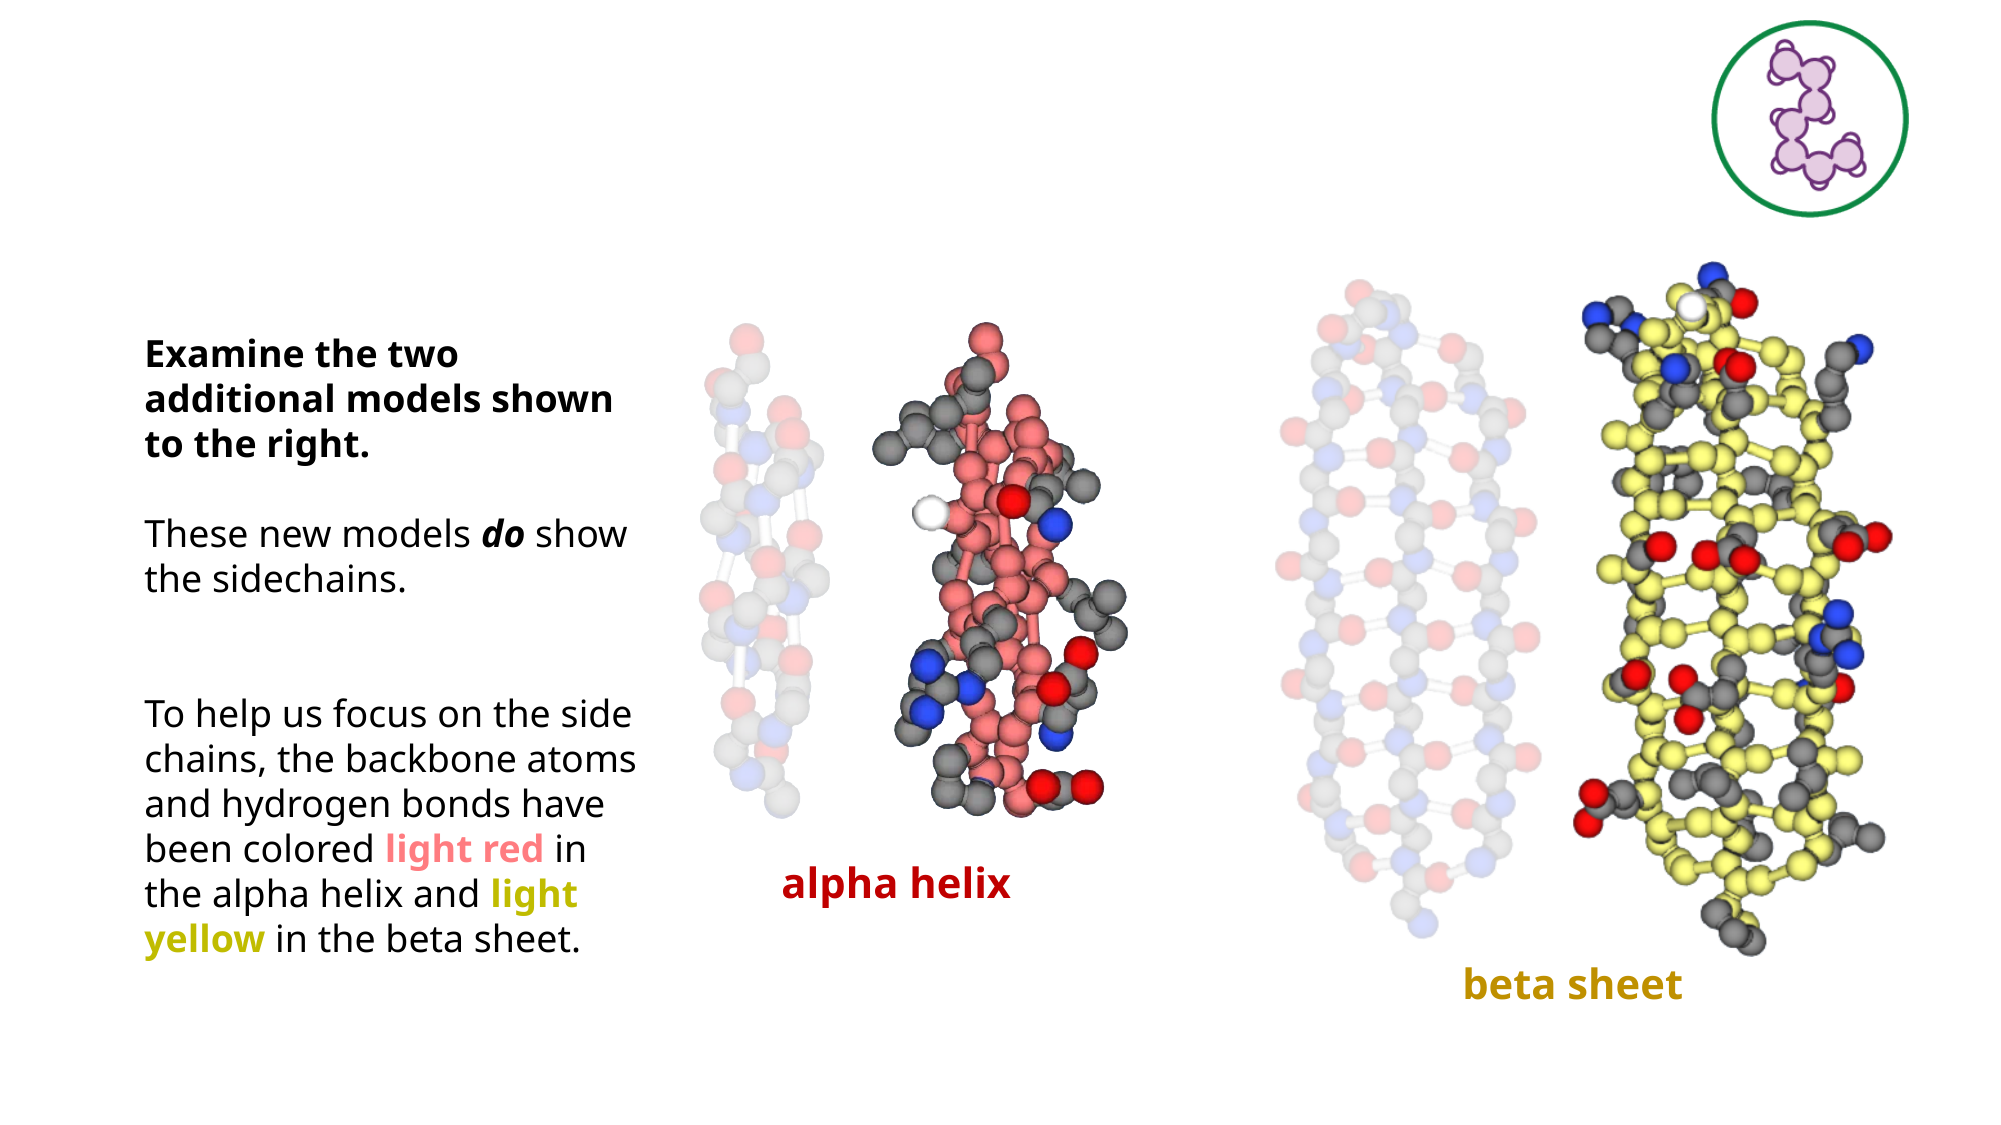

Backbone Models With Side Chains
Examine the two additional models shown to the right.
These new models do show the sidechains.
To help us focus on the side chains, the backbone atoms and hydrogen bonds have been colored light red in the alpha helix and light yellow in the beta sheet.
alpha helix
beta sheet